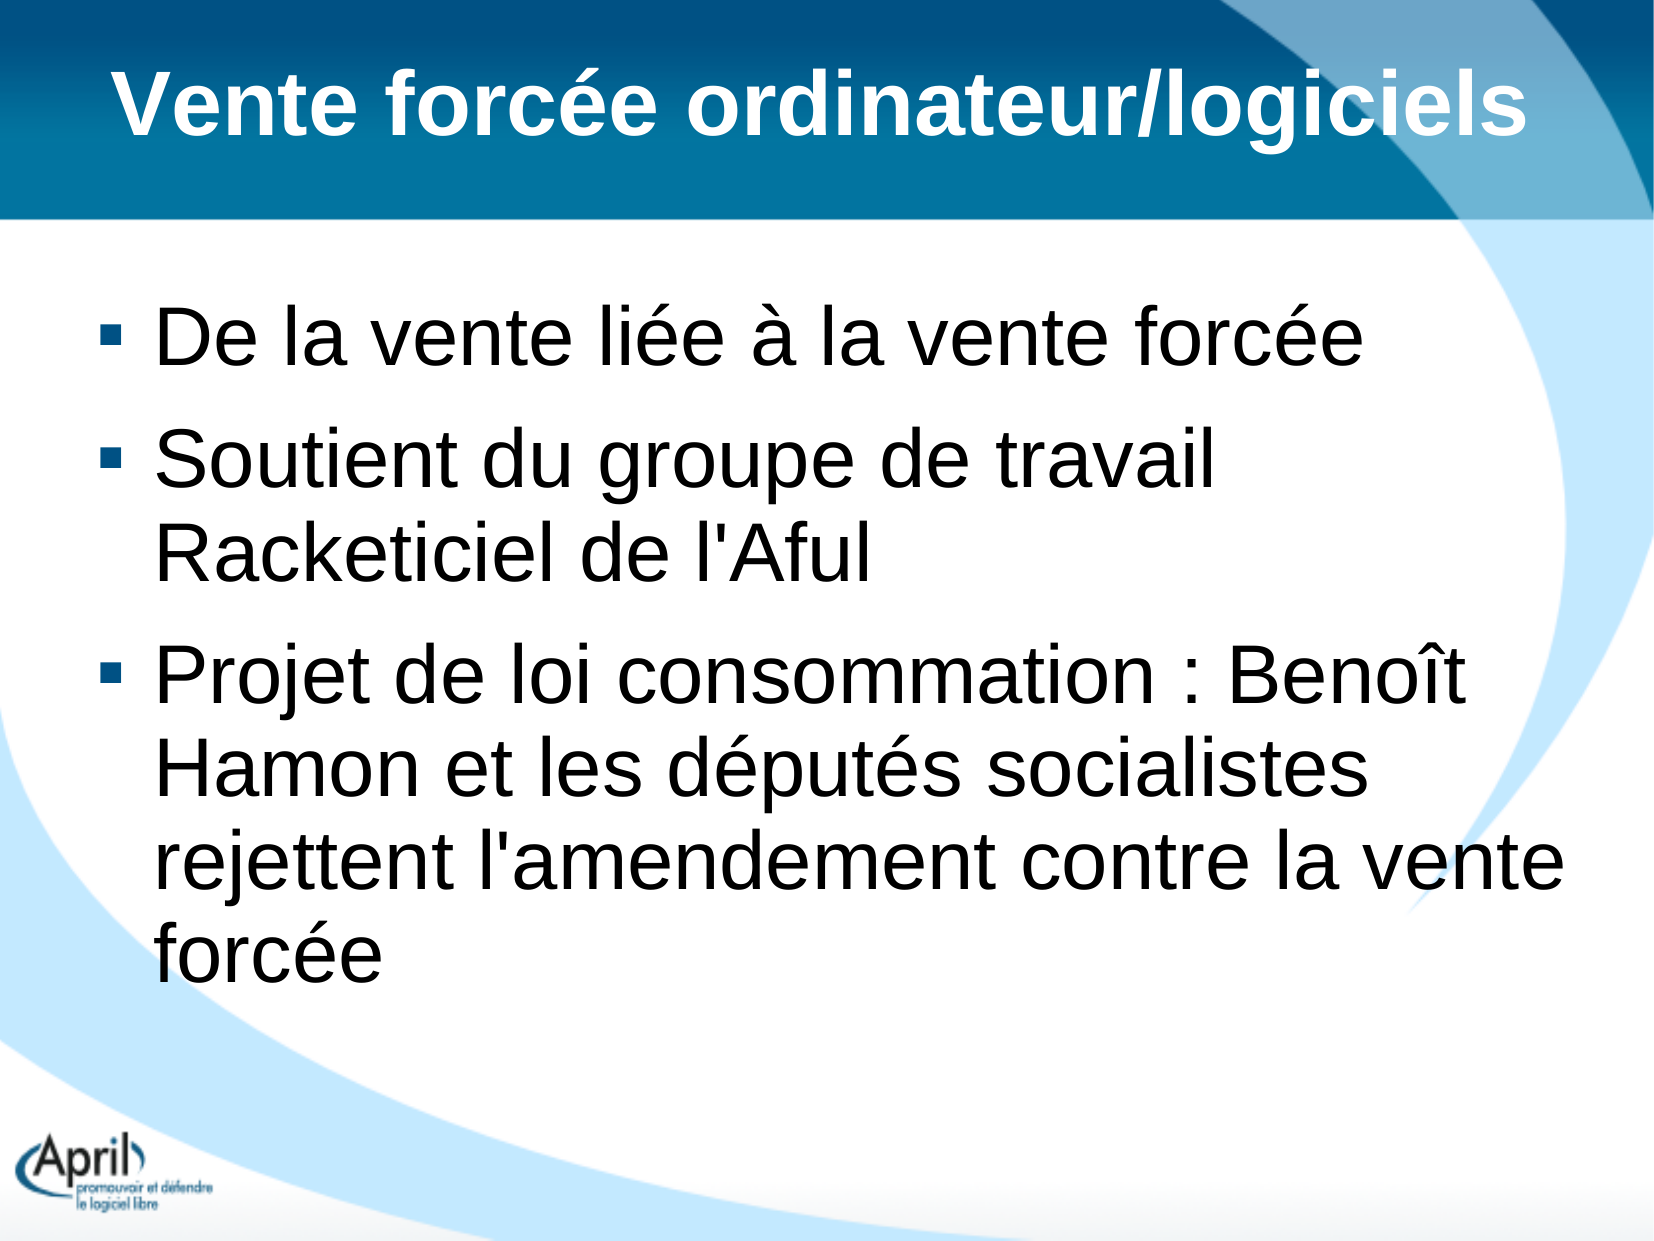

# Vente forcée ordinateur/logiciels
De la vente liée à la vente forcée
Soutient du groupe de travail Racketiciel de l'Aful
Projet de loi consommation : Benoît Hamon et les députés socialistes rejettent l'amendement contre la vente forcée